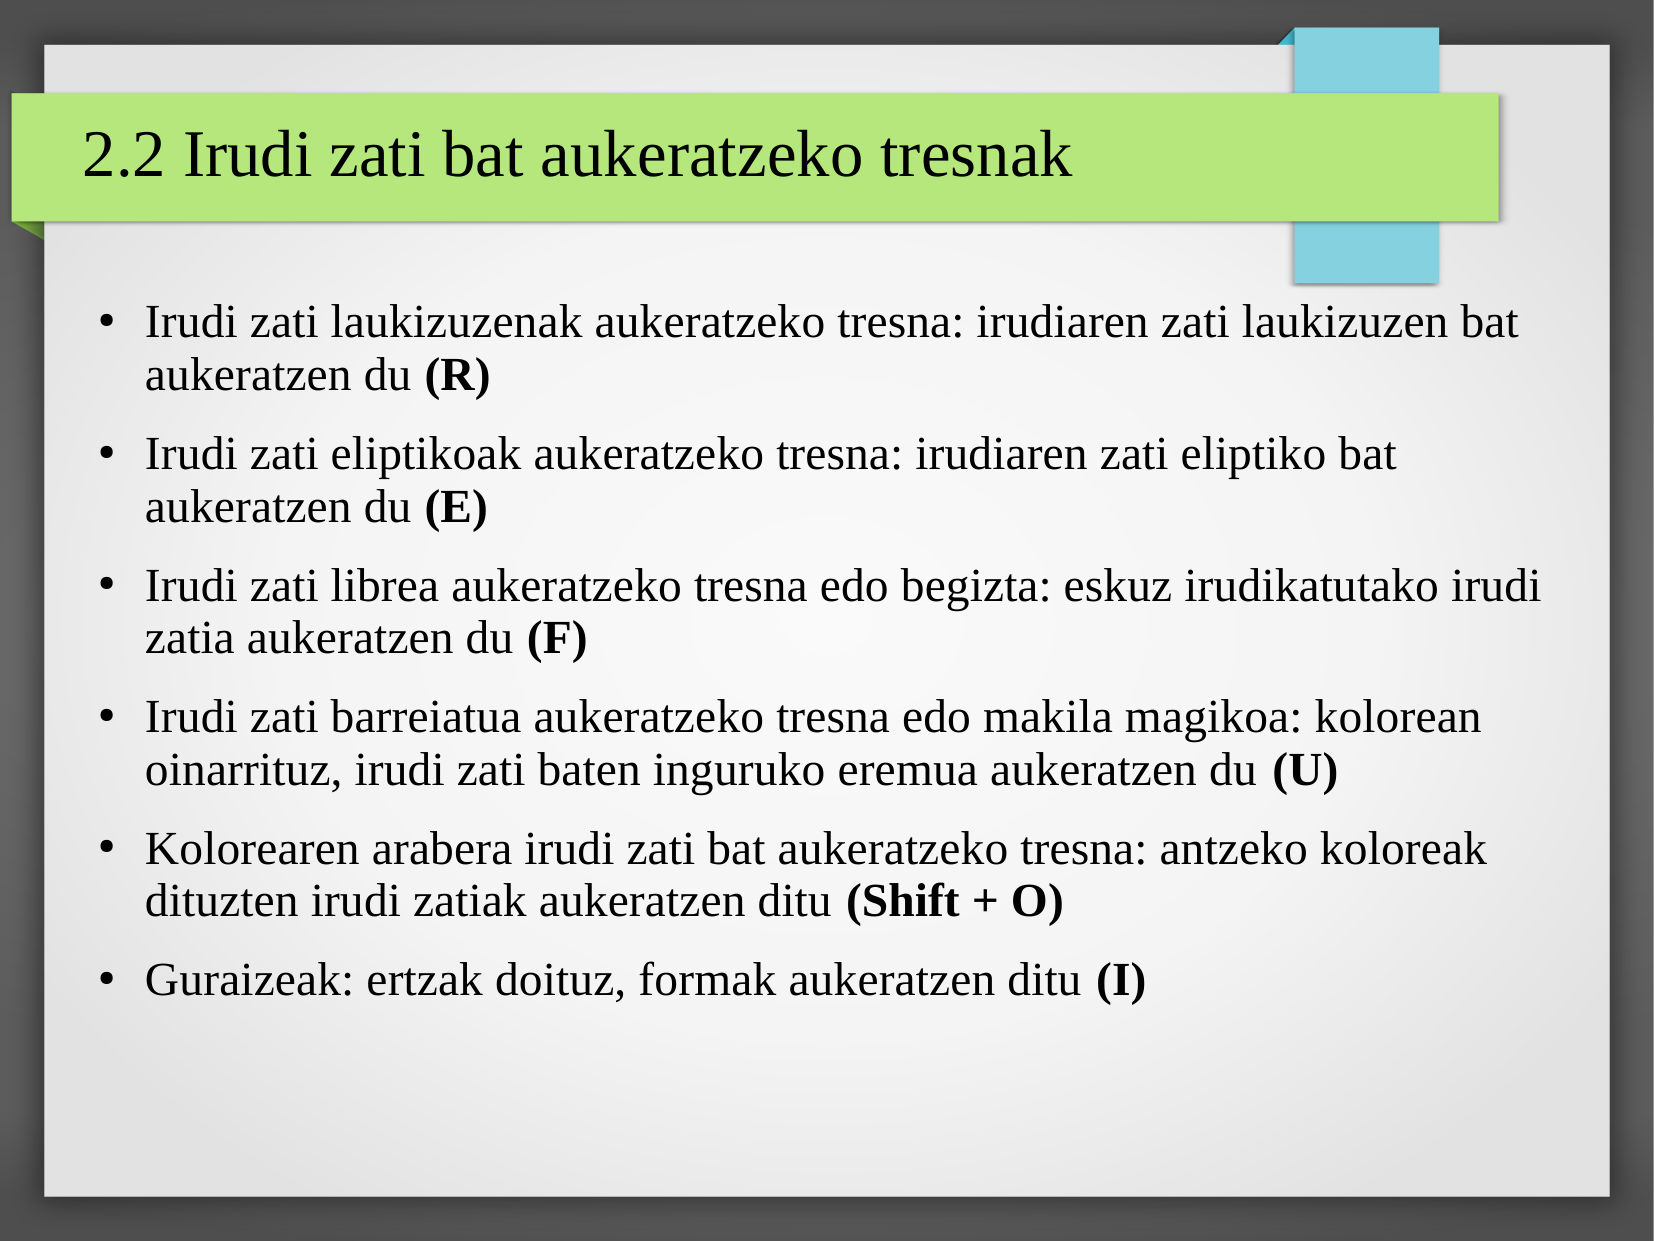

# 2.2 Irudi zati bat aukeratzeko tresnak
Irudi zati laukizuzenak aukeratzeko tresna: irudiaren zati laukizuzen bat aukeratzen du (R)
Irudi zati eliptikoak aukeratzeko tresna: irudiaren zati eliptiko bat aukeratzen du (E)
Irudi zati librea aukeratzeko tresna edo begizta: eskuz irudikatutako irudi zatia aukeratzen du (F)
Irudi zati barreiatua aukeratzeko tresna edo makila magikoa: kolorean oinarrituz, irudi zati baten inguruko eremua aukeratzen du (U)
Kolorearen arabera irudi zati bat aukeratzeko tresna: antzeko koloreak dituzten irudi zatiak aukeratzen ditu (Shift + O)
Guraizeak: ertzak doituz, formak aukeratzen ditu (I)